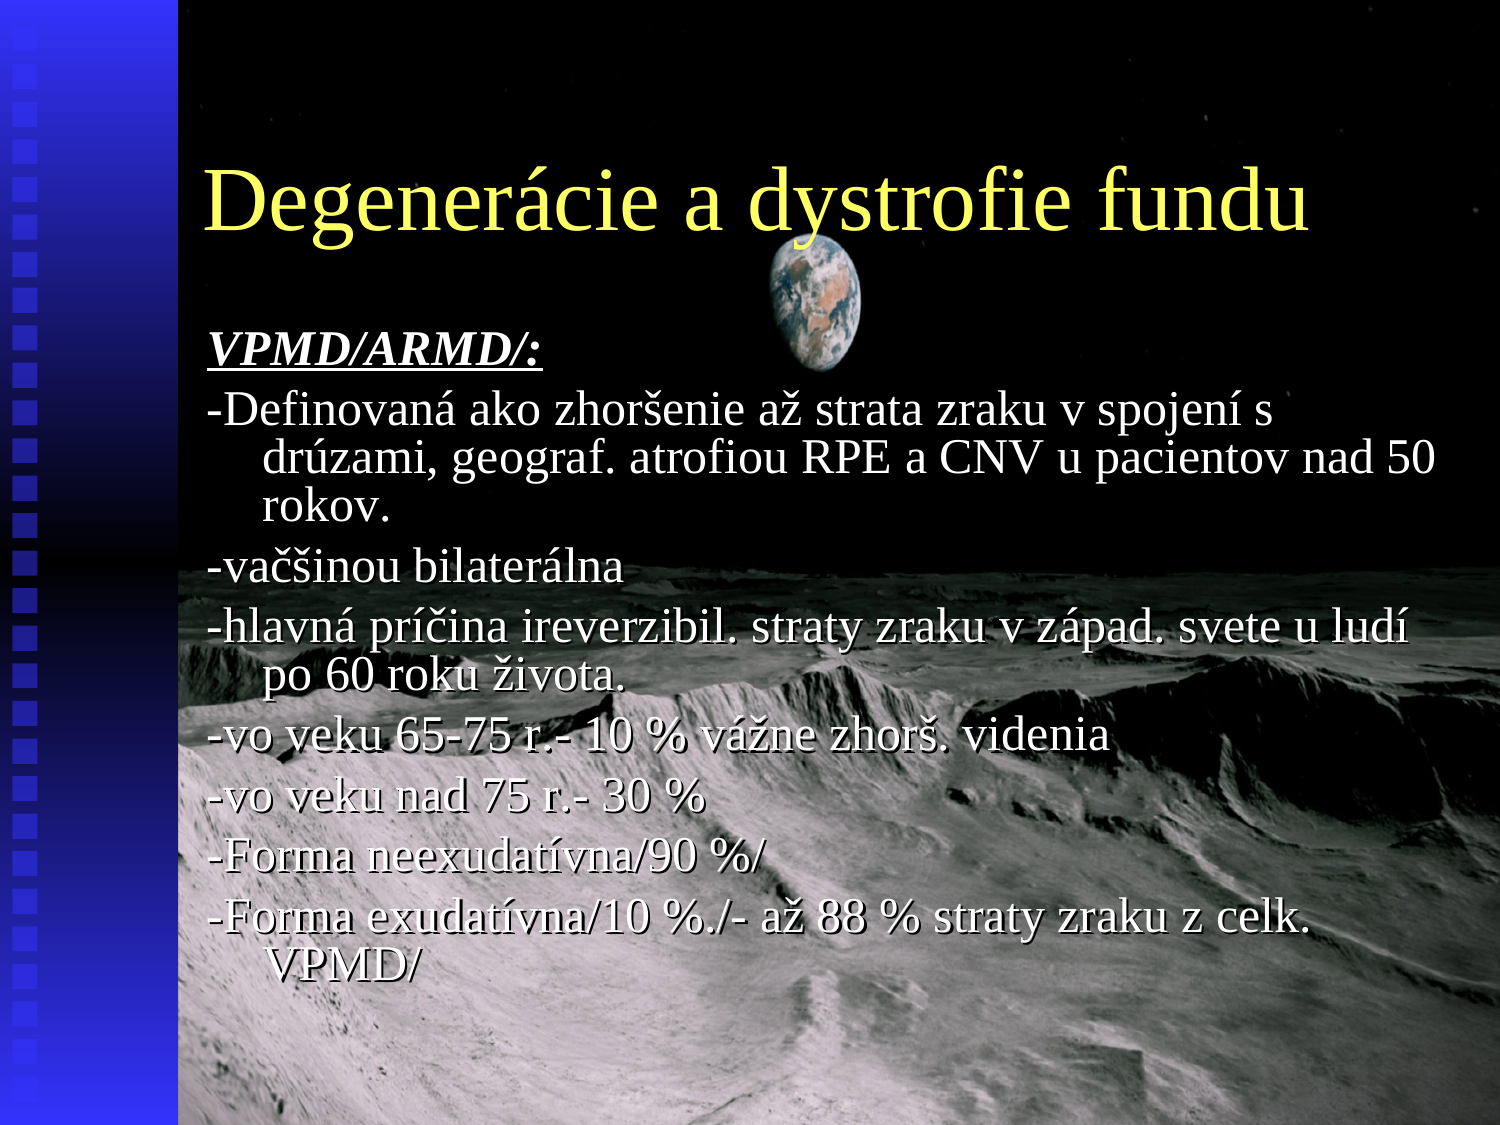

# Degenerácie a dystrofie fundu
VPMD/ARMD/:
-Definovaná ako zhoršenie až strata zraku v spojení s drúzami, geograf. atrofiou RPE a CNV u pacientov nad 50 rokov.
-vačšinou bilaterálna
-hlavná príčina ireverzibil. straty zraku v západ. svete u ludí po 60 roku života.
-vo veku 65-75 r.- 10 % vážne zhorš. videnia
-vo veku nad 75 r.- 30 %
-Forma neexudatívna/90 %/
-Forma exudatívna/10 %./- až 88 % straty zraku z celk. VPMD/